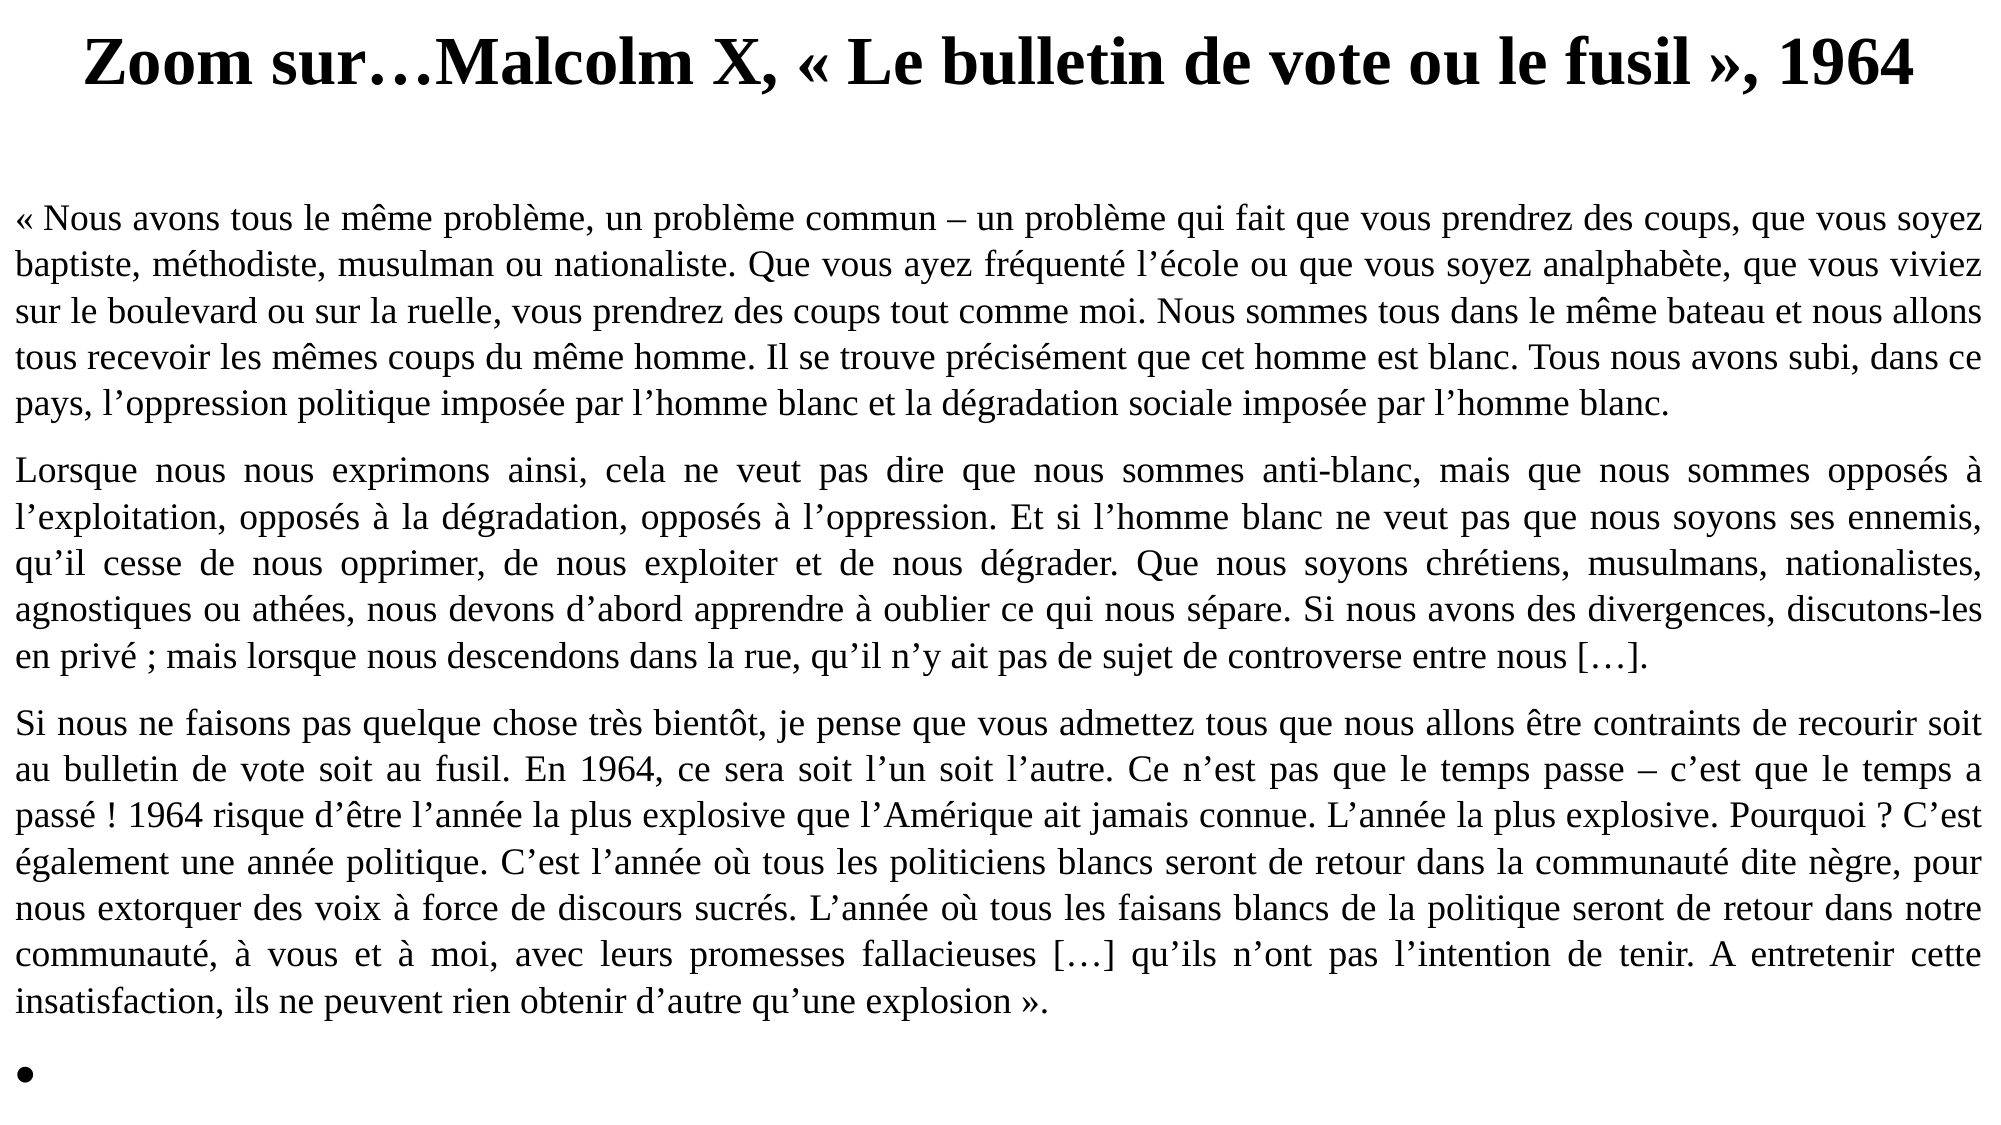

# Zoom sur…Malcolm X, « Le bulletin de vote ou le fusil », 1964
« Nous avons tous le même problème, un problème commun – un problème qui fait que vous prendrez des coups, que vous soyez baptiste, méthodiste, musulman ou nationaliste. Que vous ayez fréquenté l’école ou que vous soyez analphabète, que vous viviez sur le boulevard ou sur la ruelle, vous prendrez des coups tout comme moi. Nous sommes tous dans le même bateau et nous allons tous recevoir les mêmes coups du même homme. Il se trouve précisément que cet homme est blanc. Tous nous avons subi, dans ce pays, l’oppression politique imposée par l’homme blanc et la dégradation sociale imposée par l’homme blanc.
Lorsque nous nous exprimons ainsi, cela ne veut pas dire que nous sommes anti-blanc, mais que nous sommes opposés à l’exploitation, opposés à la dégradation, opposés à l’oppression. Et si l’homme blanc ne veut pas que nous soyons ses ennemis, qu’il cesse de nous opprimer, de nous exploiter et de nous dégrader. Que nous soyons chrétiens, musulmans, nationalistes, agnostiques ou athées, nous devons d’abord apprendre à oublier ce qui nous sépare. Si nous avons des divergences, discutons-les en privé ; mais lorsque nous descendons dans la rue, qu’il n’y ait pas de sujet de controverse entre nous […].
Si nous ne faisons pas quelque chose très bientôt, je pense que vous admettez tous que nous allons être contraints de recourir soit au bulletin de vote soit au fusil. En 1964, ce sera soit l’un soit l’autre. Ce n’est pas que le temps passe – c’est que le temps a passé ! 1964 risque d’être l’année la plus explosive que l’Amérique ait jamais connue. L’année la plus explosive. Pourquoi ? C’est également une année politique. C’est l’année où tous les politiciens blancs seront de retour dans la communauté dite nègre, pour nous extorquer des voix à force de discours sucrés. L’année où tous les faisans blancs de la politique seront de retour dans notre communauté, à vous et à moi, avec leurs promesses fallacieuses […] qu’ils n’ont pas l’intention de tenir. A entretenir cette insatisfaction, ils ne peuvent rien obtenir d’autre qu’une explosion ».